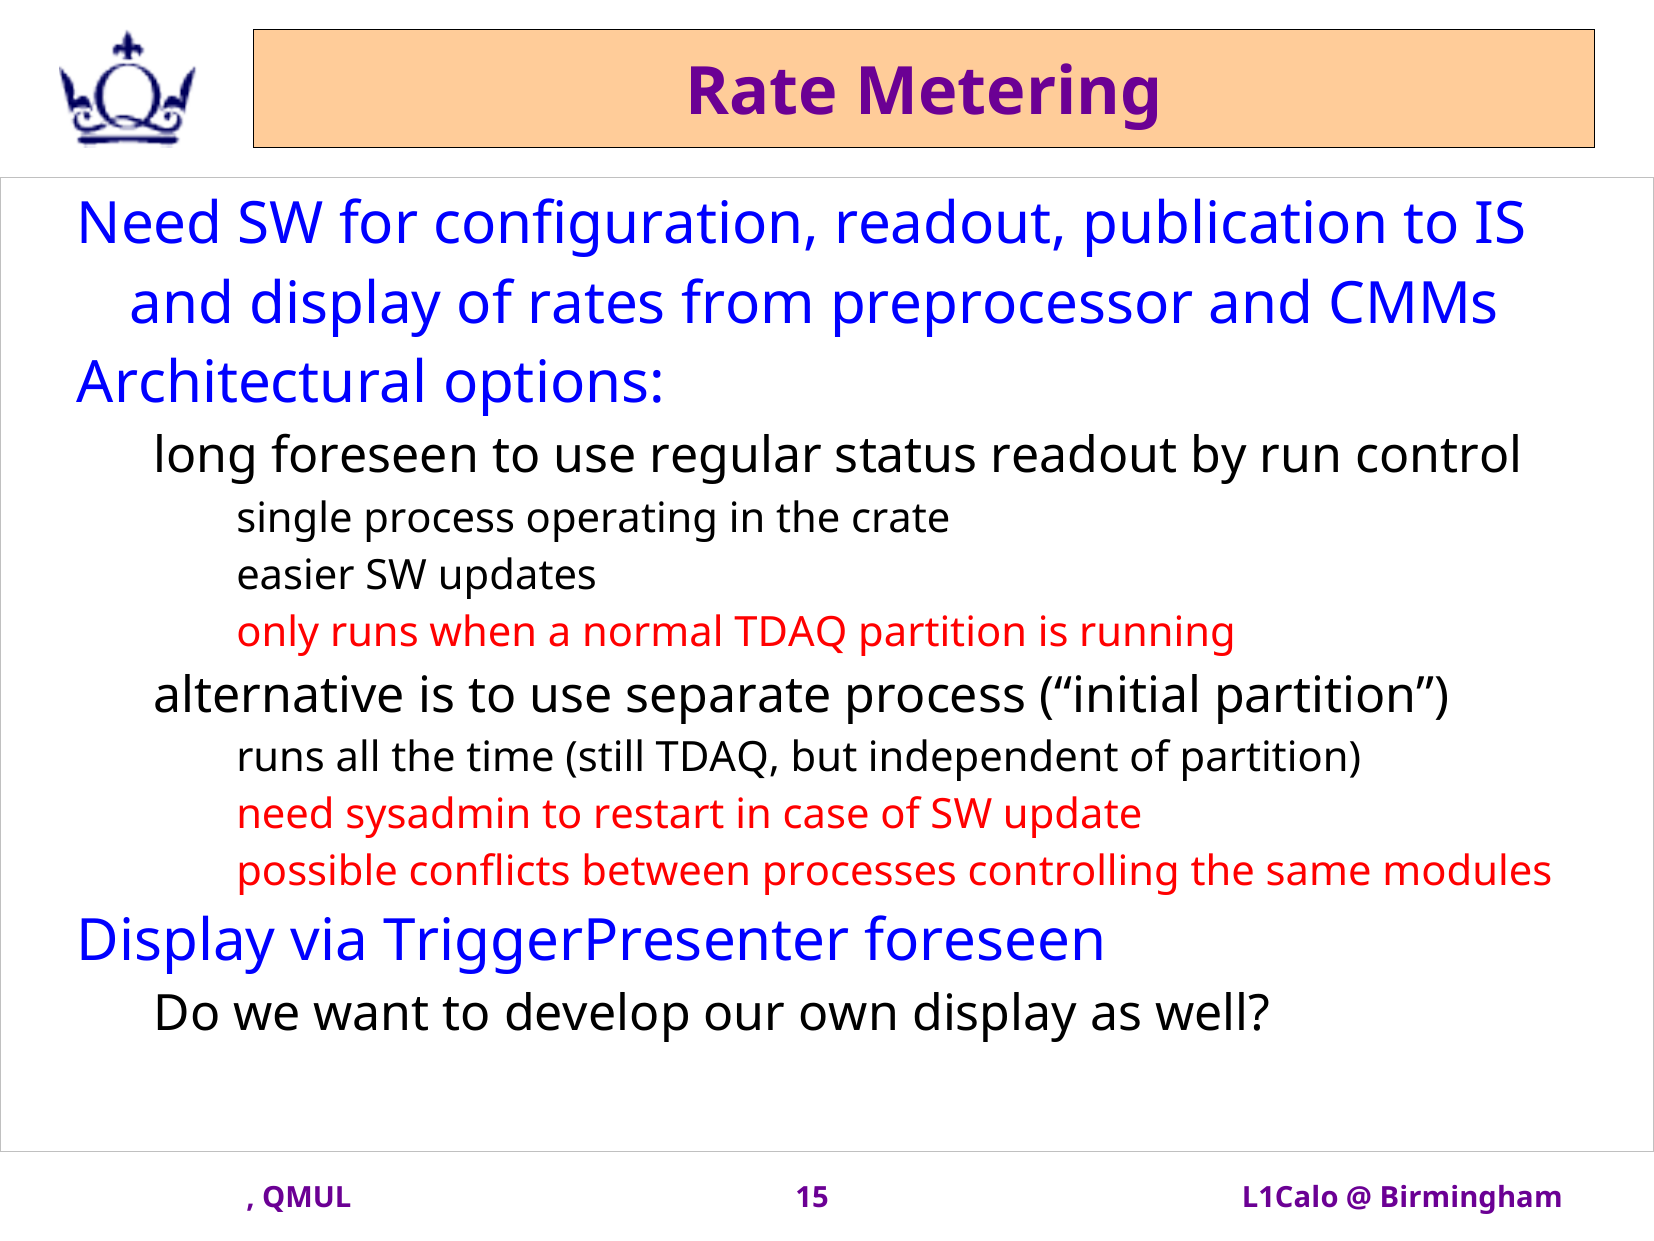

# Rate Metering
Need SW for configuration, readout, publication to IS and display of rates from preprocessor and CMMs
Architectural options:
long foreseen to use regular status readout by run control
single process operating in the crate
easier SW updates
only runs when a normal TDAQ partition is running
alternative is to use separate process (“initial partition”)
runs all the time (still TDAQ, but independent of partition)
need sysadmin to restart in case of SW update
possible conflicts between processes controlling the same modules
Display via TriggerPresenter foreseen
Do we want to develop our own display as well?